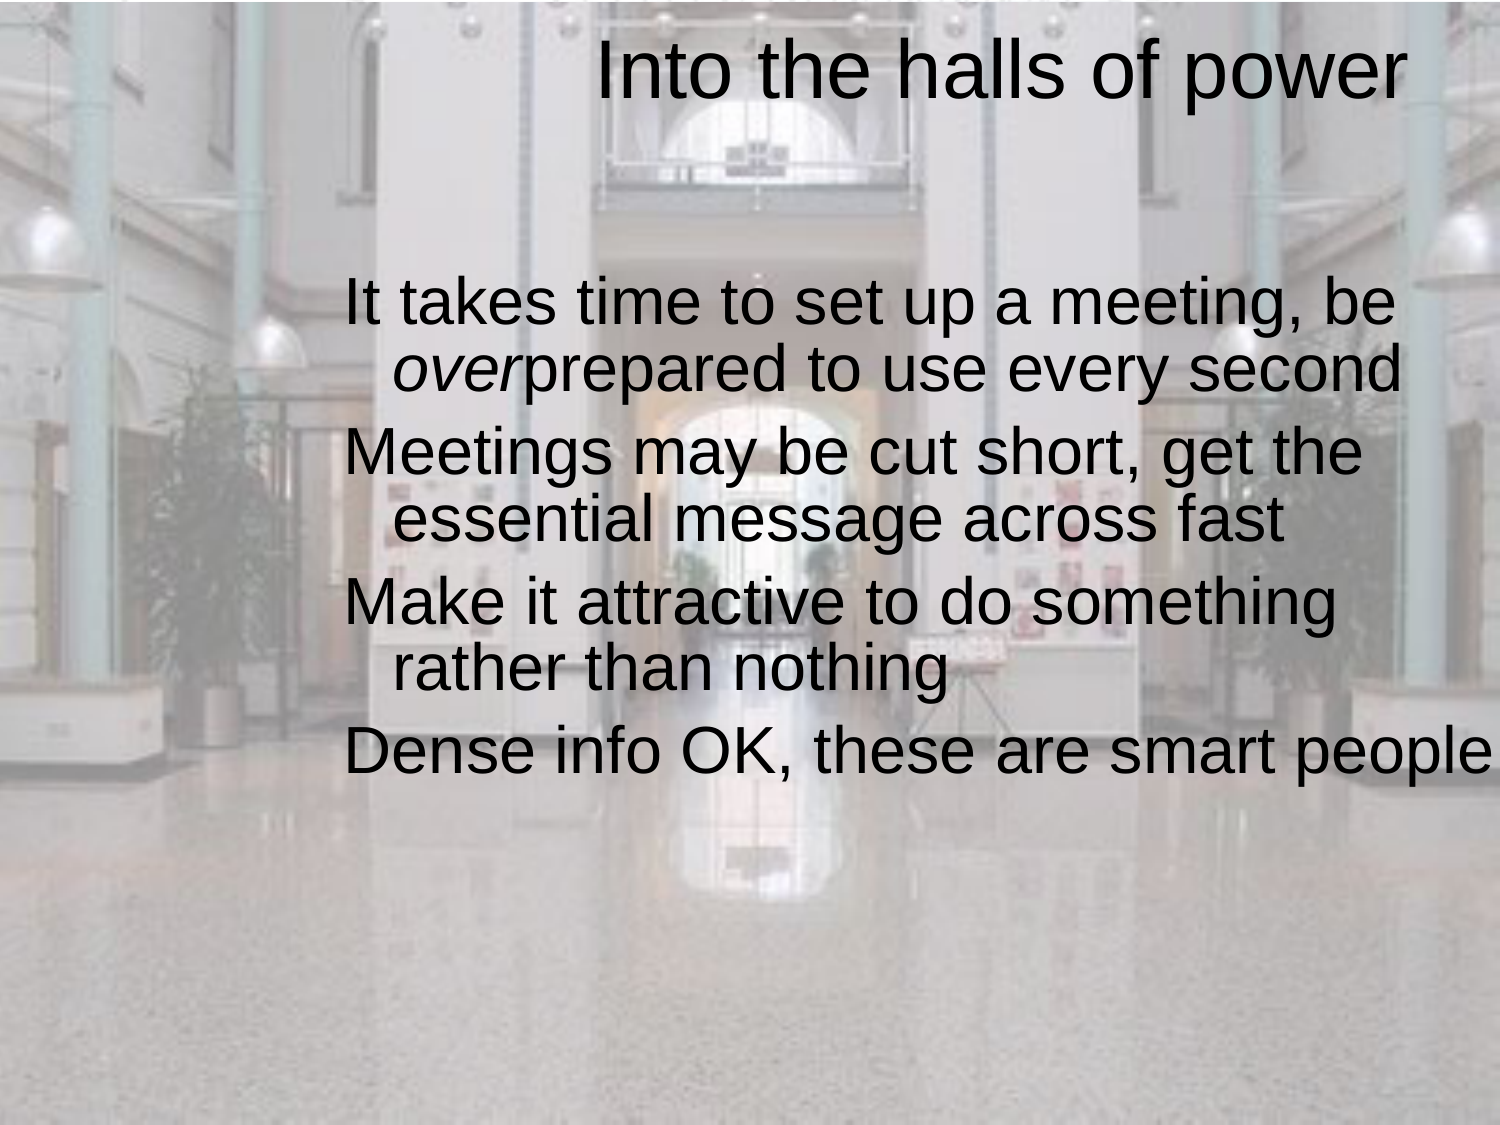

# Into the halls of power
It takes time to set up a meeting, be overprepared to use every second
Meetings may be cut short, get the essential message across fast
Make it attractive to do something rather than nothing
Dense info OK, these are smart people